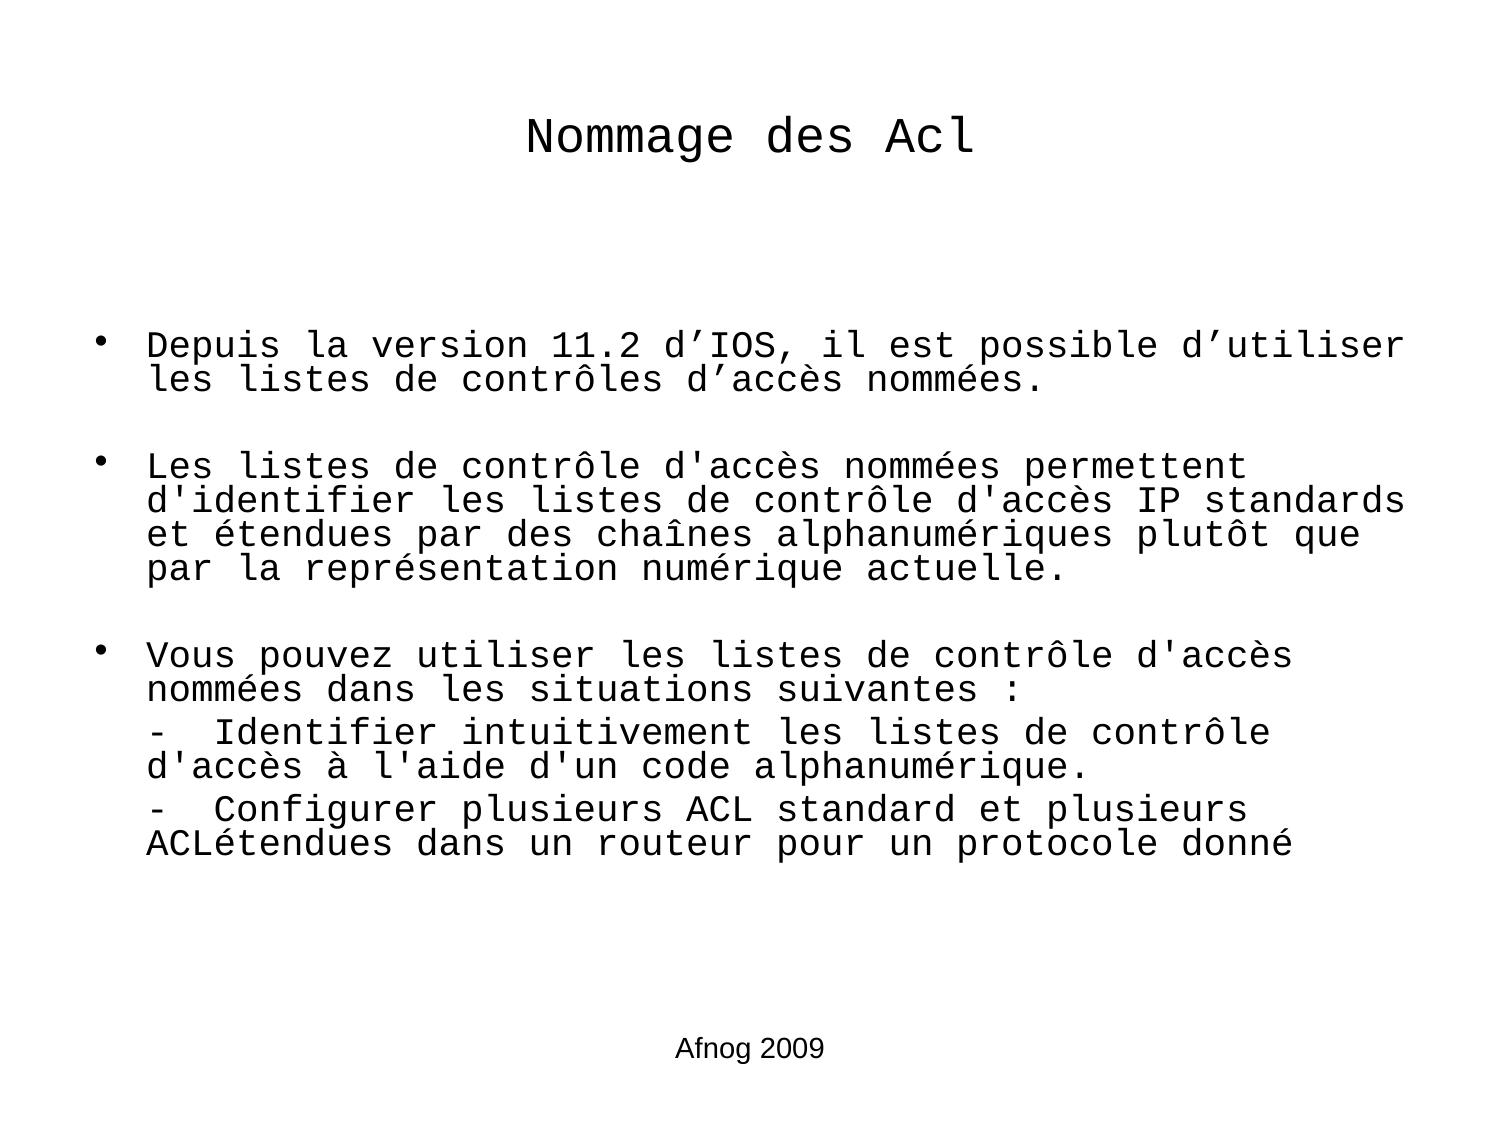

# Nommage des Acl
Depuis la version 11.2 d’IOS, il est possible d’utiliser les listes de contrôles d’accès nommées.
Les listes de contrôle d'accès nommées permettent d'identifier les listes de contrôle d'accès IP standards et étendues par des chaînes alphanumériques plutôt que par la représentation numérique actuelle.
Vous pouvez utiliser les listes de contrôle d'accès nommées dans les situations suivantes :
	-  Identifier intuitivement les listes de contrôle d'accès à l'aide d'un code alphanumérique.
	-  Configurer plusieurs ACL standard et plusieurs ACLétendues dans un routeur pour un protocole donné
Afnog 2009